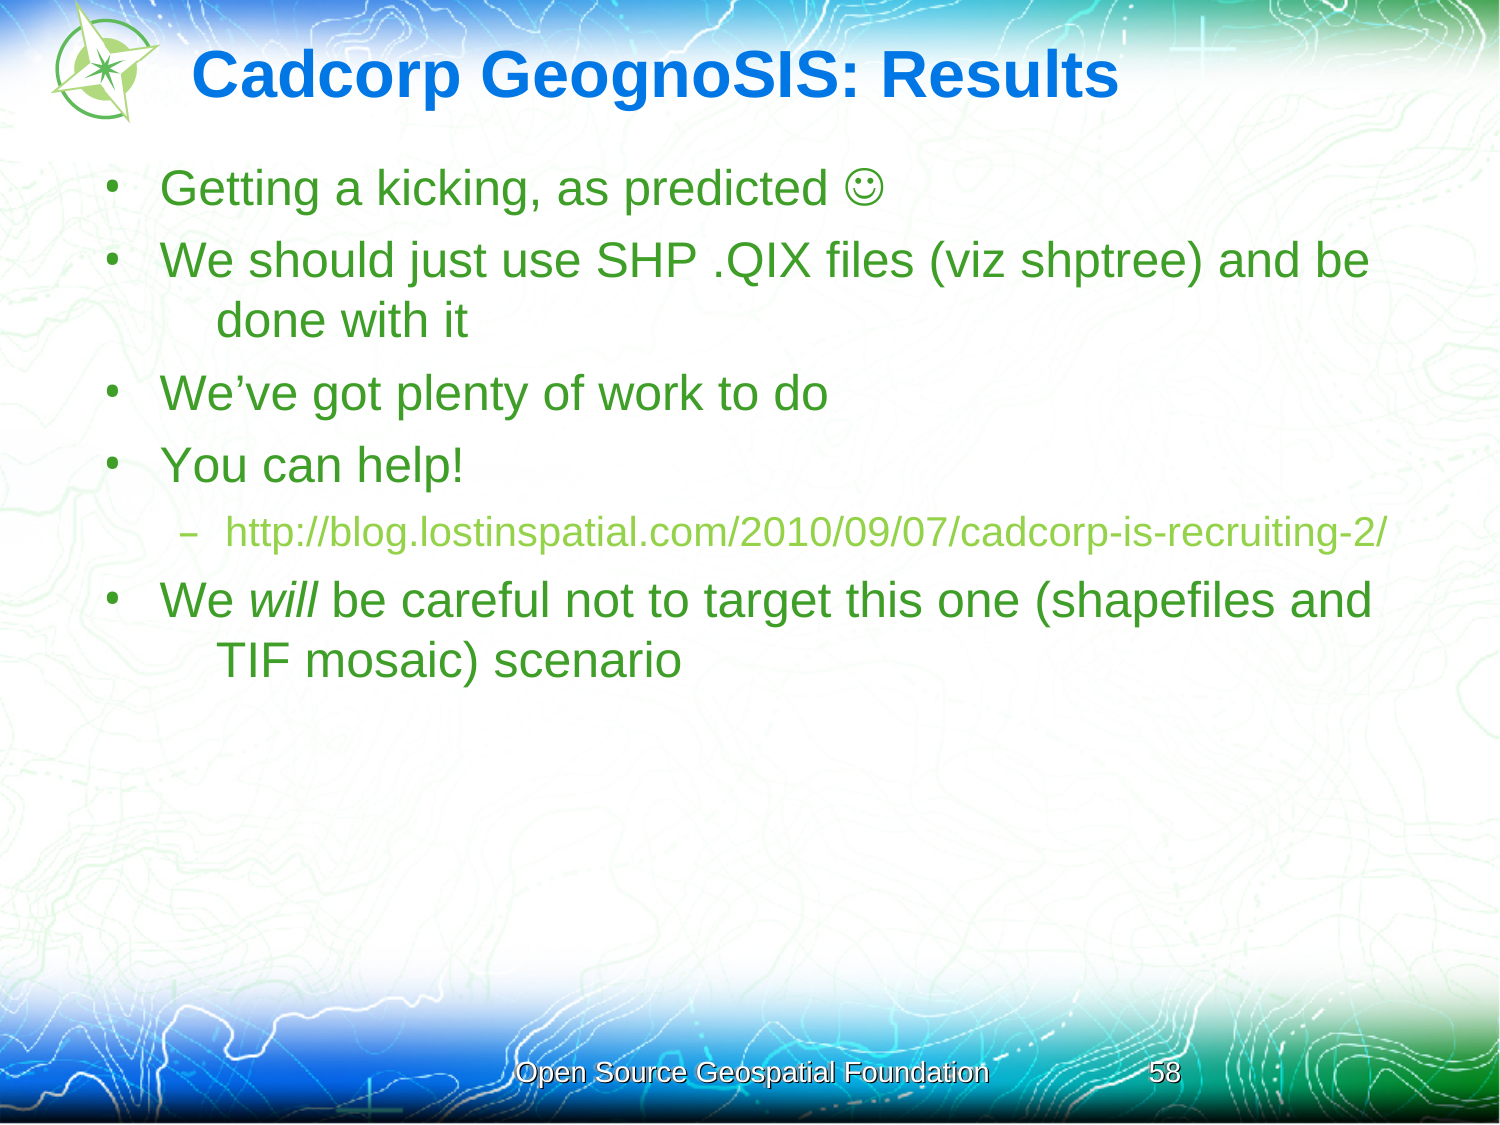

# Cadcorp GeognoSIS: Results
Getting a kicking, as predicted 
We should just use SHP .QIX files (viz shptree) and be done with it
We’ve got plenty of work to do
You can help!
http://blog.lostinspatial.com/2010/09/07/cadcorp-is-recruiting-2/
We will be careful not to target this one (shapefiles and TIF mosaic) scenario
Open Source Geospatial Foundation